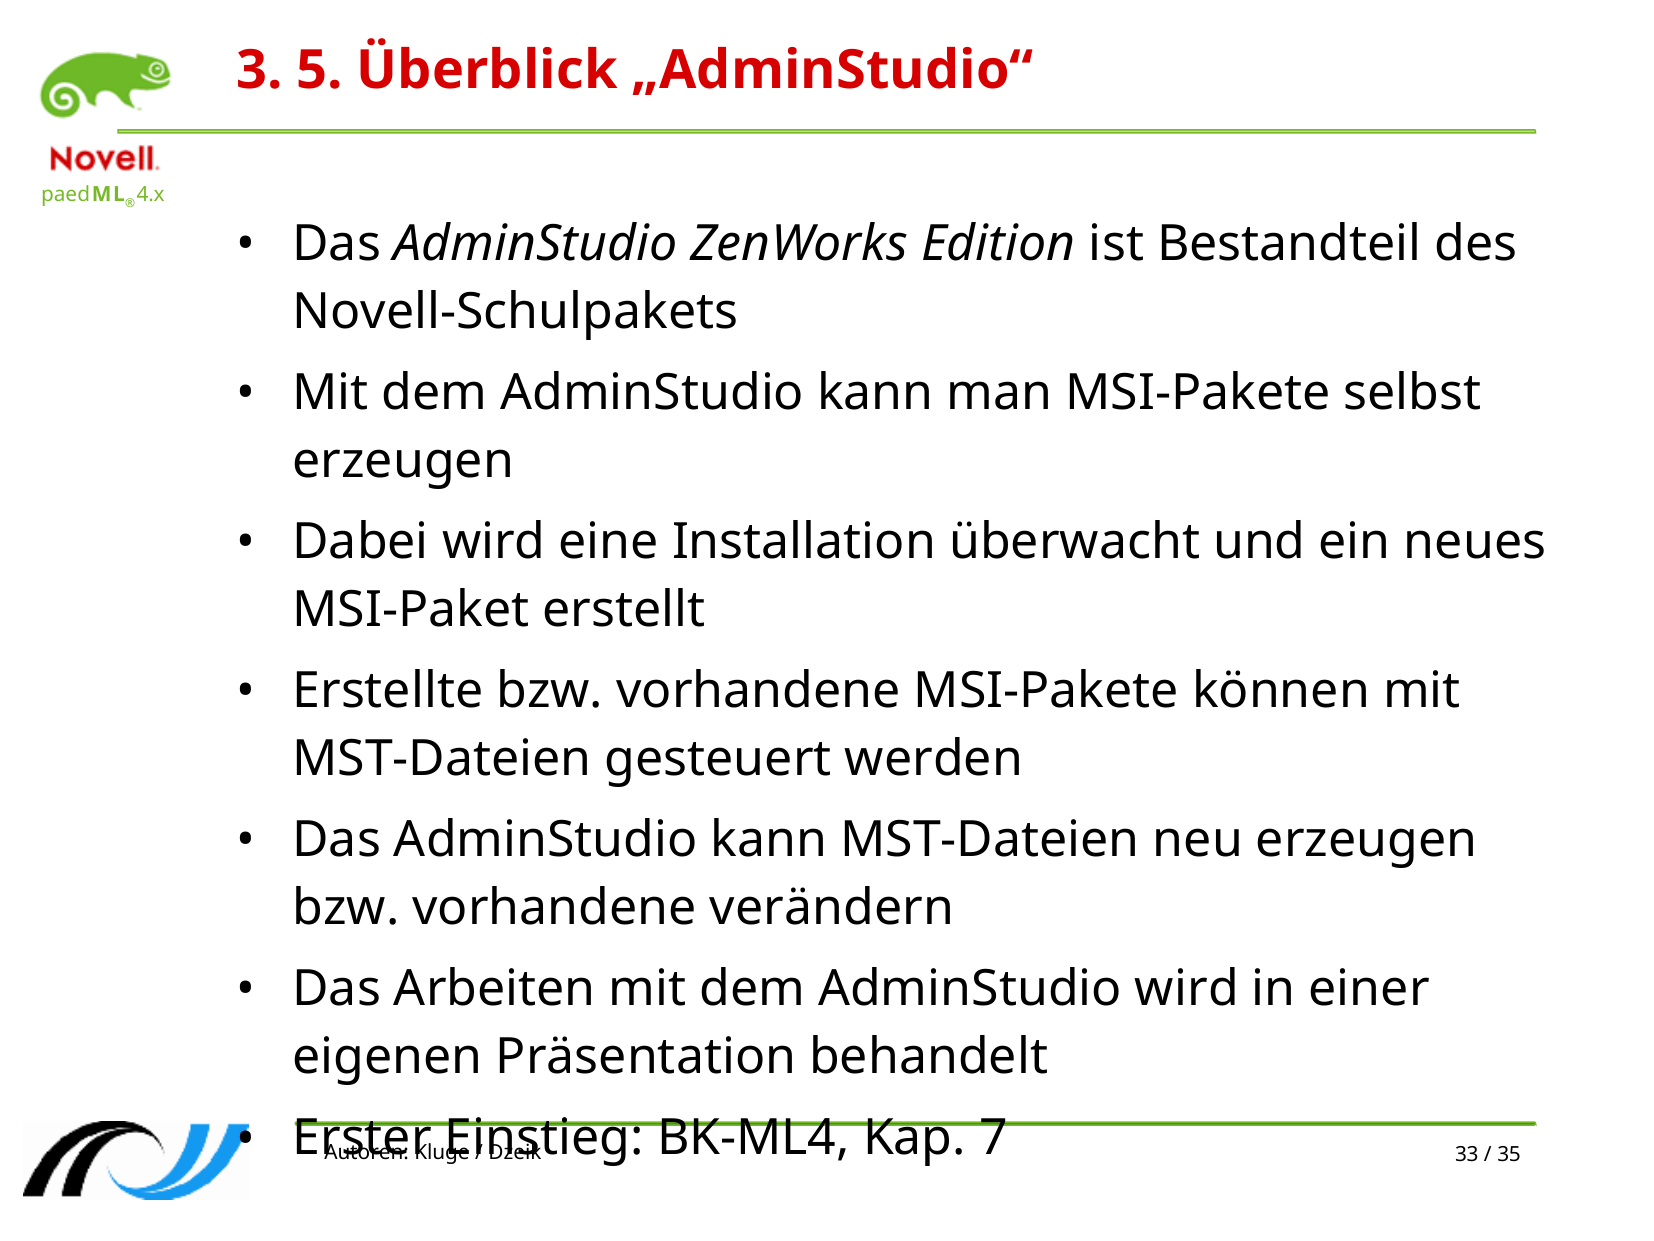

# 3. 5. Überblick „AdminStudio“
Das AdminStudio ZenWorks Edition ist Bestandteil des
Novell-Schulpakets
Mit dem AdminStudio kann man MSI-Pakete selbst erzeugen
Dabei wird eine Installation überwacht und ein neues MSI-Paket erstellt
Erstellte bzw. vorhandene MSI-Pakete können mit MST-Dateien gesteuert werden
Das AdminStudio kann MST-Dateien neu erzeugen bzw. vorhandene verändern
Das Arbeiten mit dem AdminStudio wird in einer eigenen Präsentation behandelt
Erster Einstieg: BK-ML4, Kap. 7
Autoren: Kluge / Dzeik
33